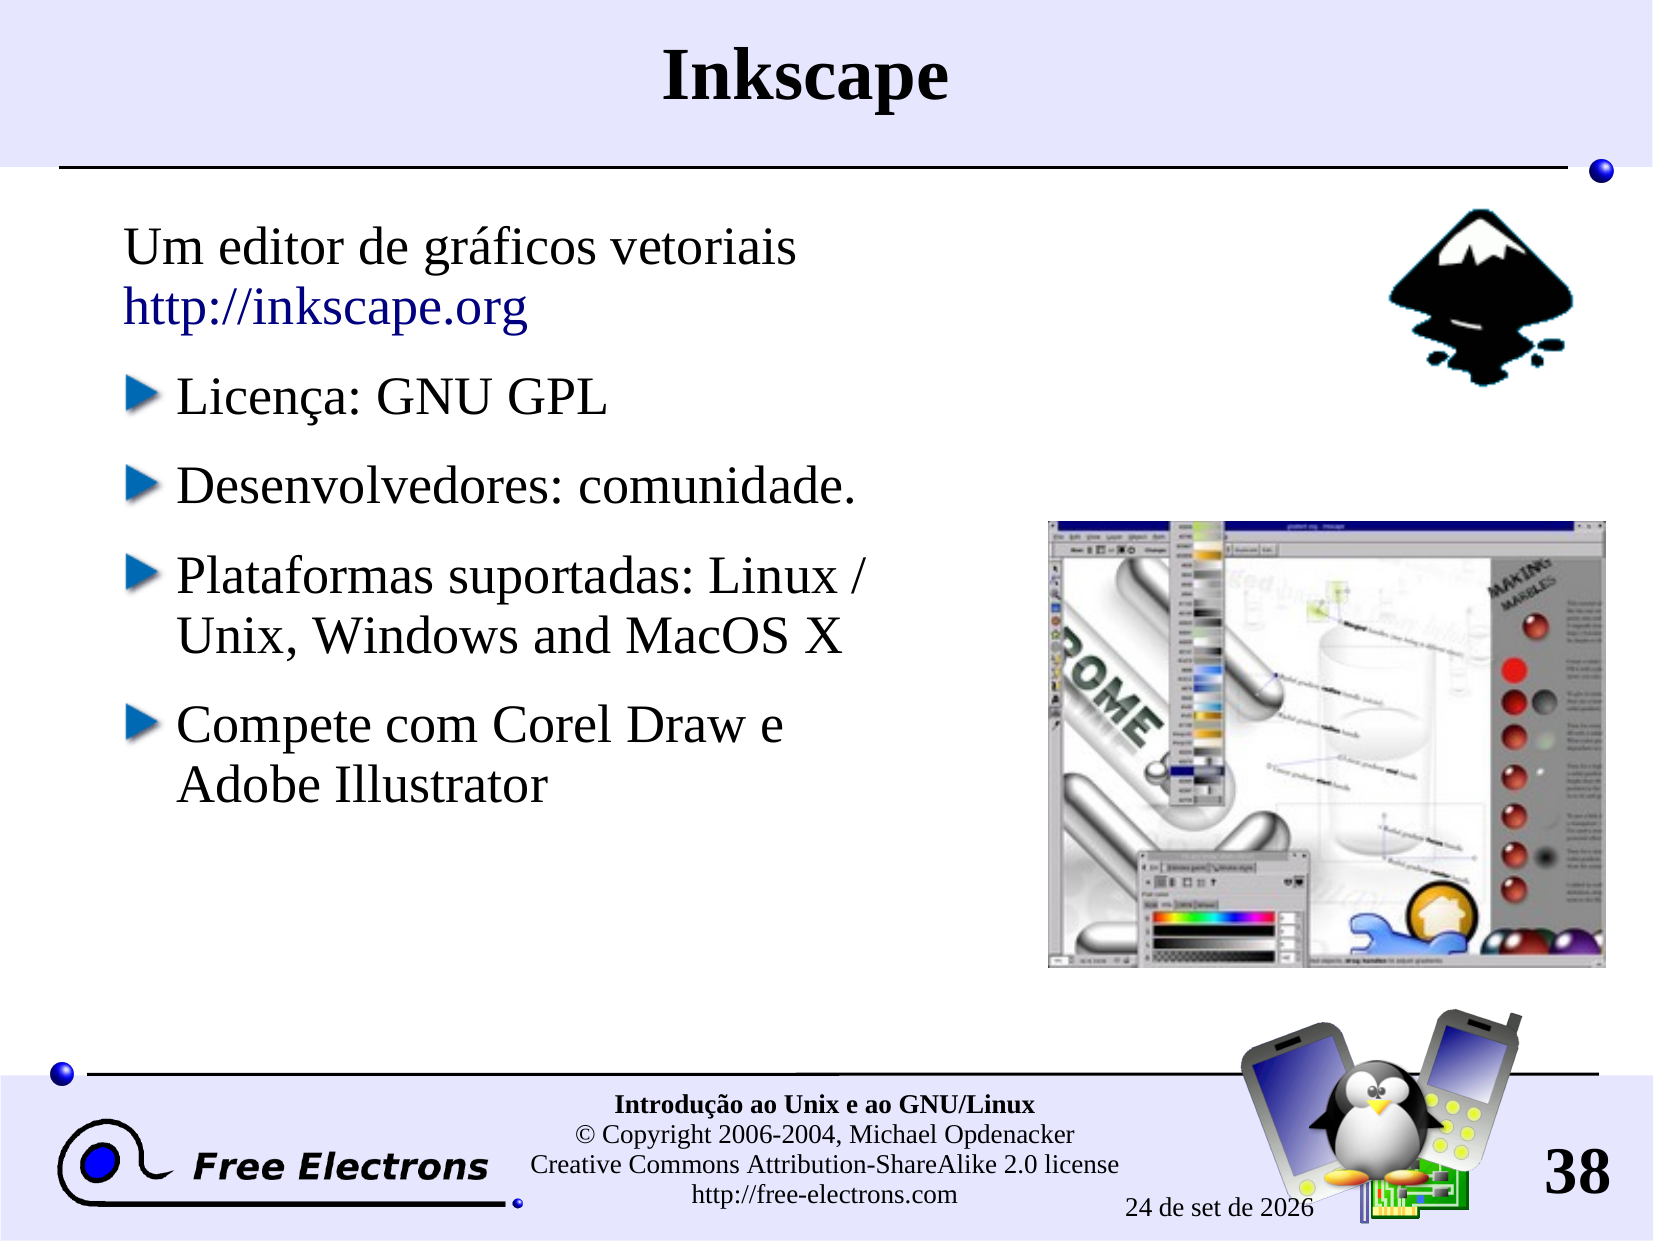

# Inkscape
Um editor de gráficos vetoriaishttp://inkscape.org
Licença: GNU GPL
Desenvolvedores: comunidade.
Plataformas suportadas: Linux / Unix, Windows and MacOS X
Compete com Corel Draw e Adobe Illustrator